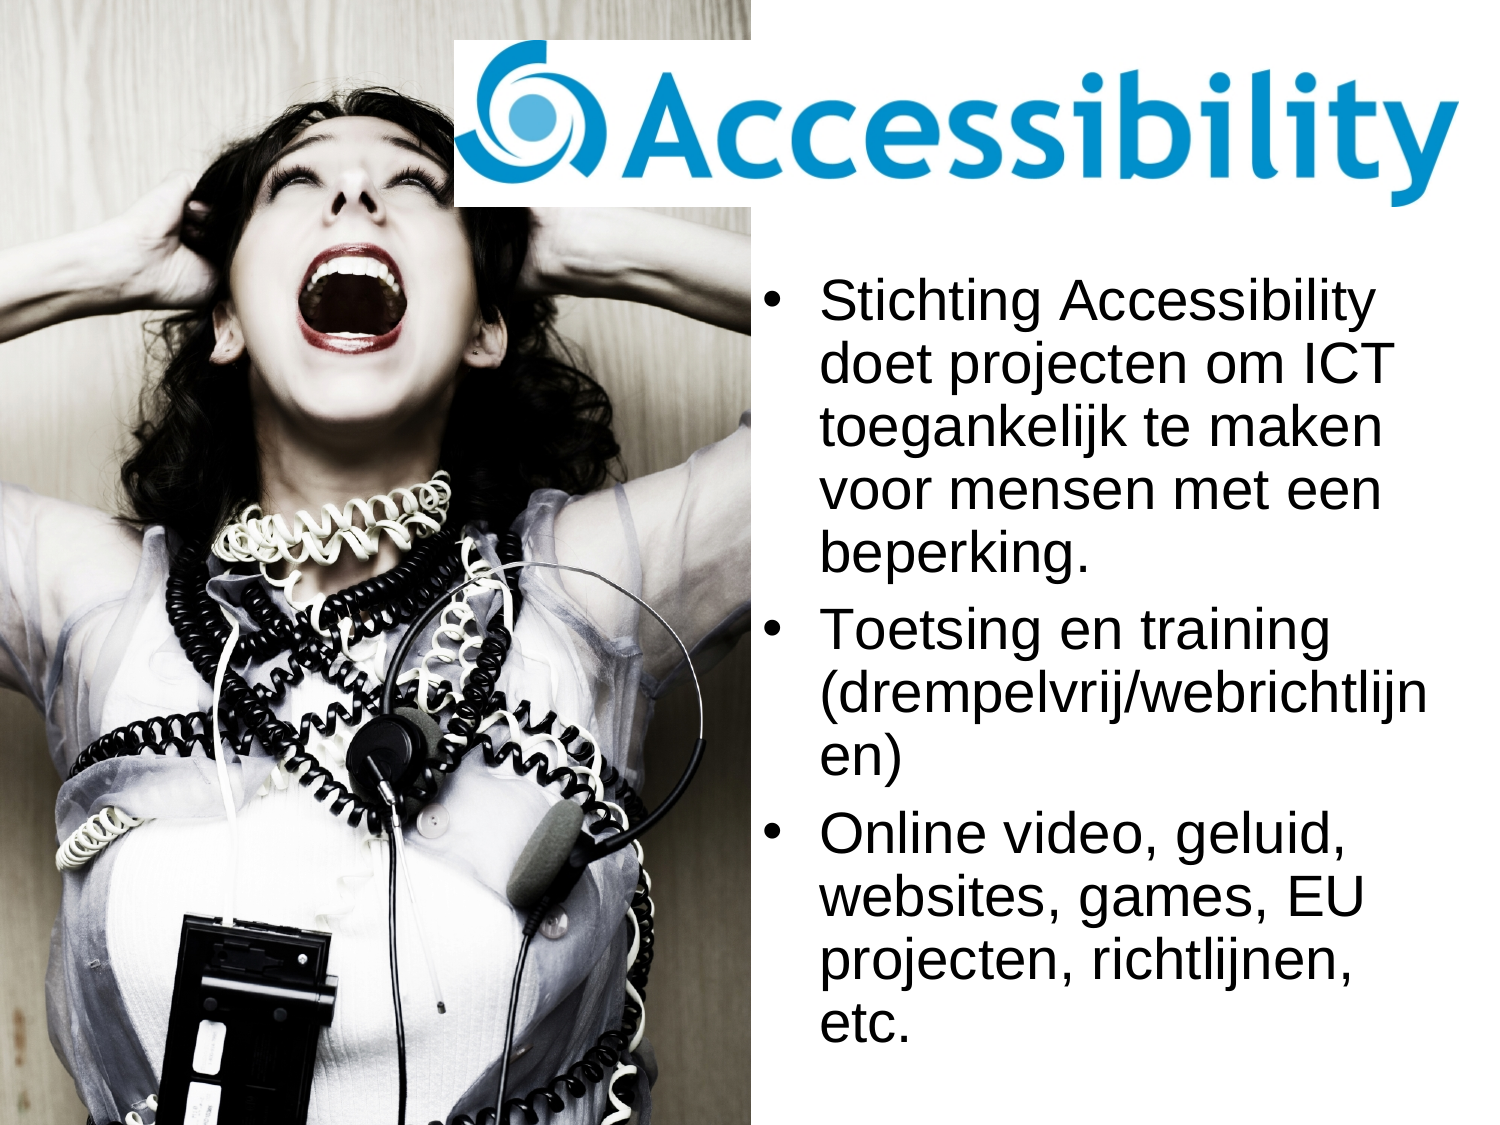

# Stichting Accessibility doet projecten om ICT toegankelijk te maken voor mensen met een beperking.
Toetsing en training (drempelvrij/webrichtlijnen)
Online video, geluid, websites, games, EU projecten, richtlijnen, etc.